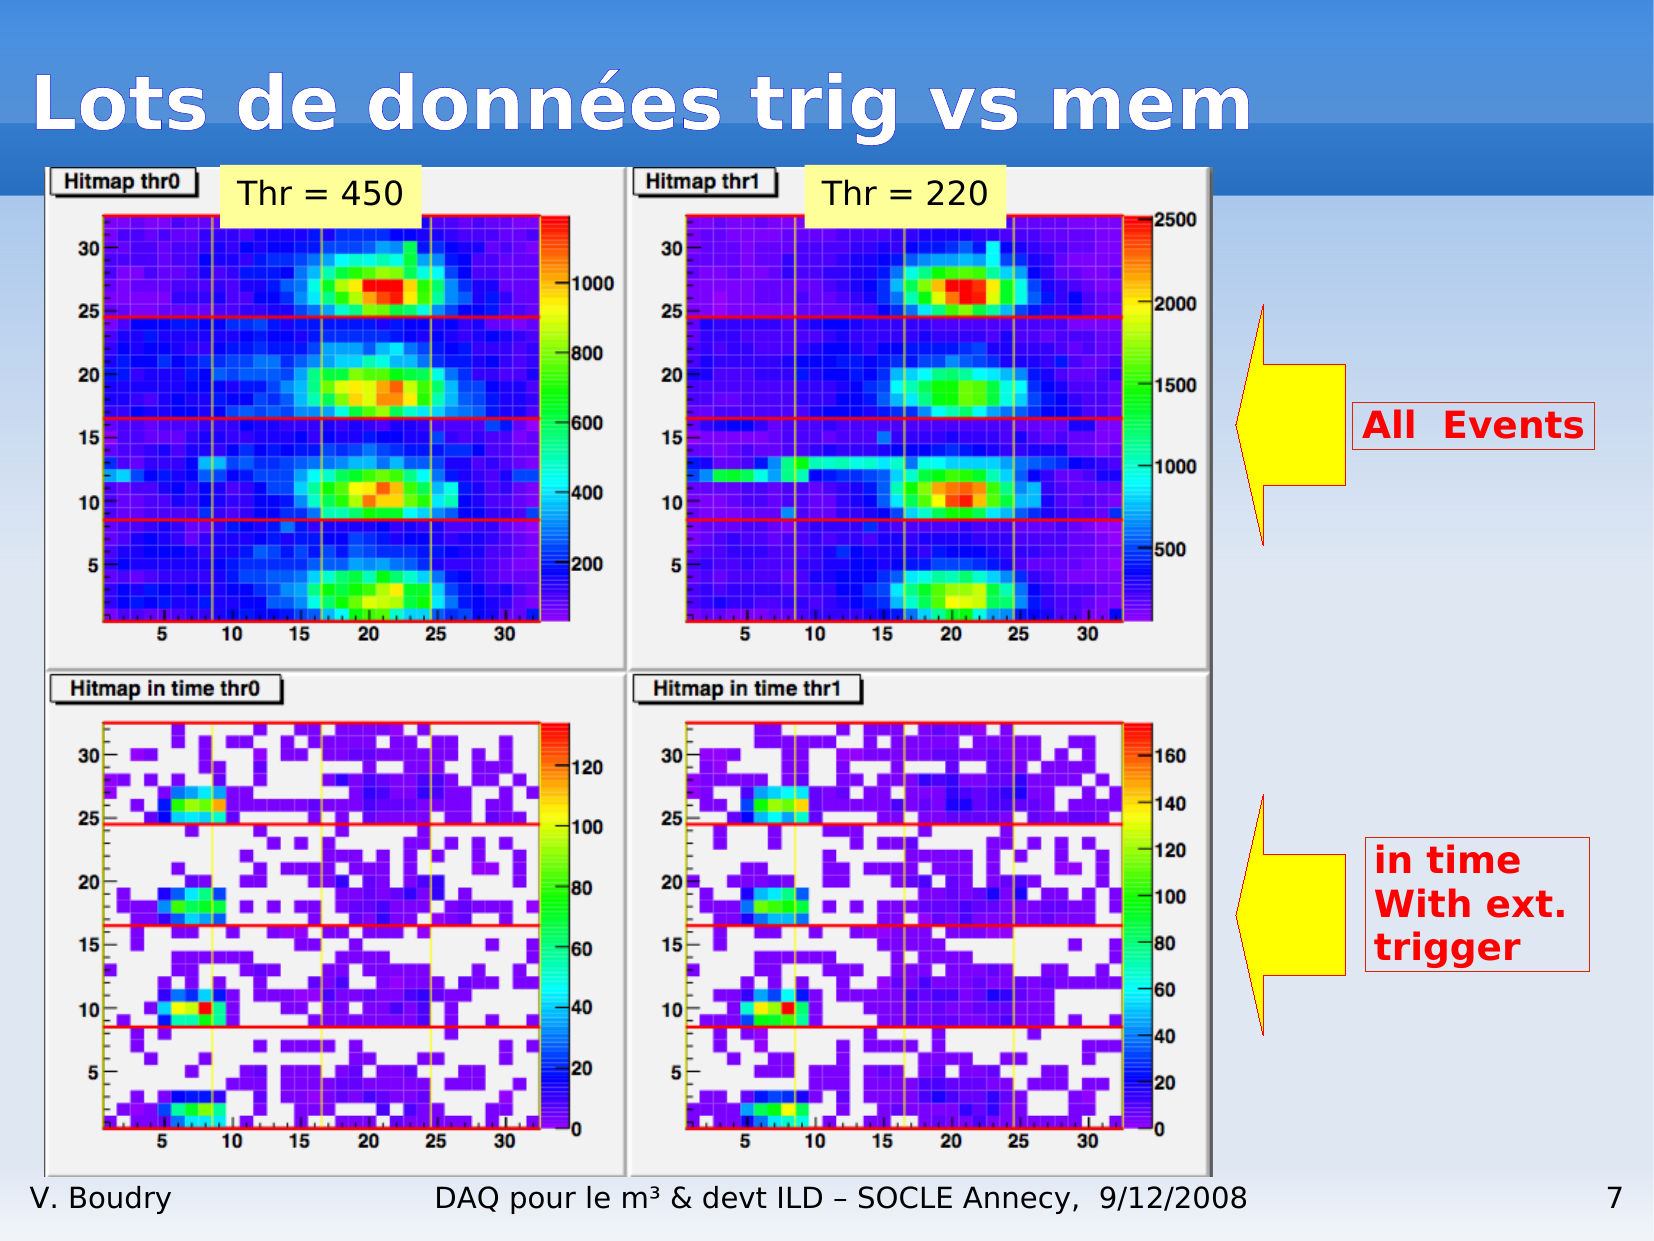

# Lots de données trig vs mem
Thr = 450
Thr = 220
All Events
in time
With ext.
trigger
DAQ pour le m³ & devt ILD – SOCLE Annecy, 9/12/2008
7